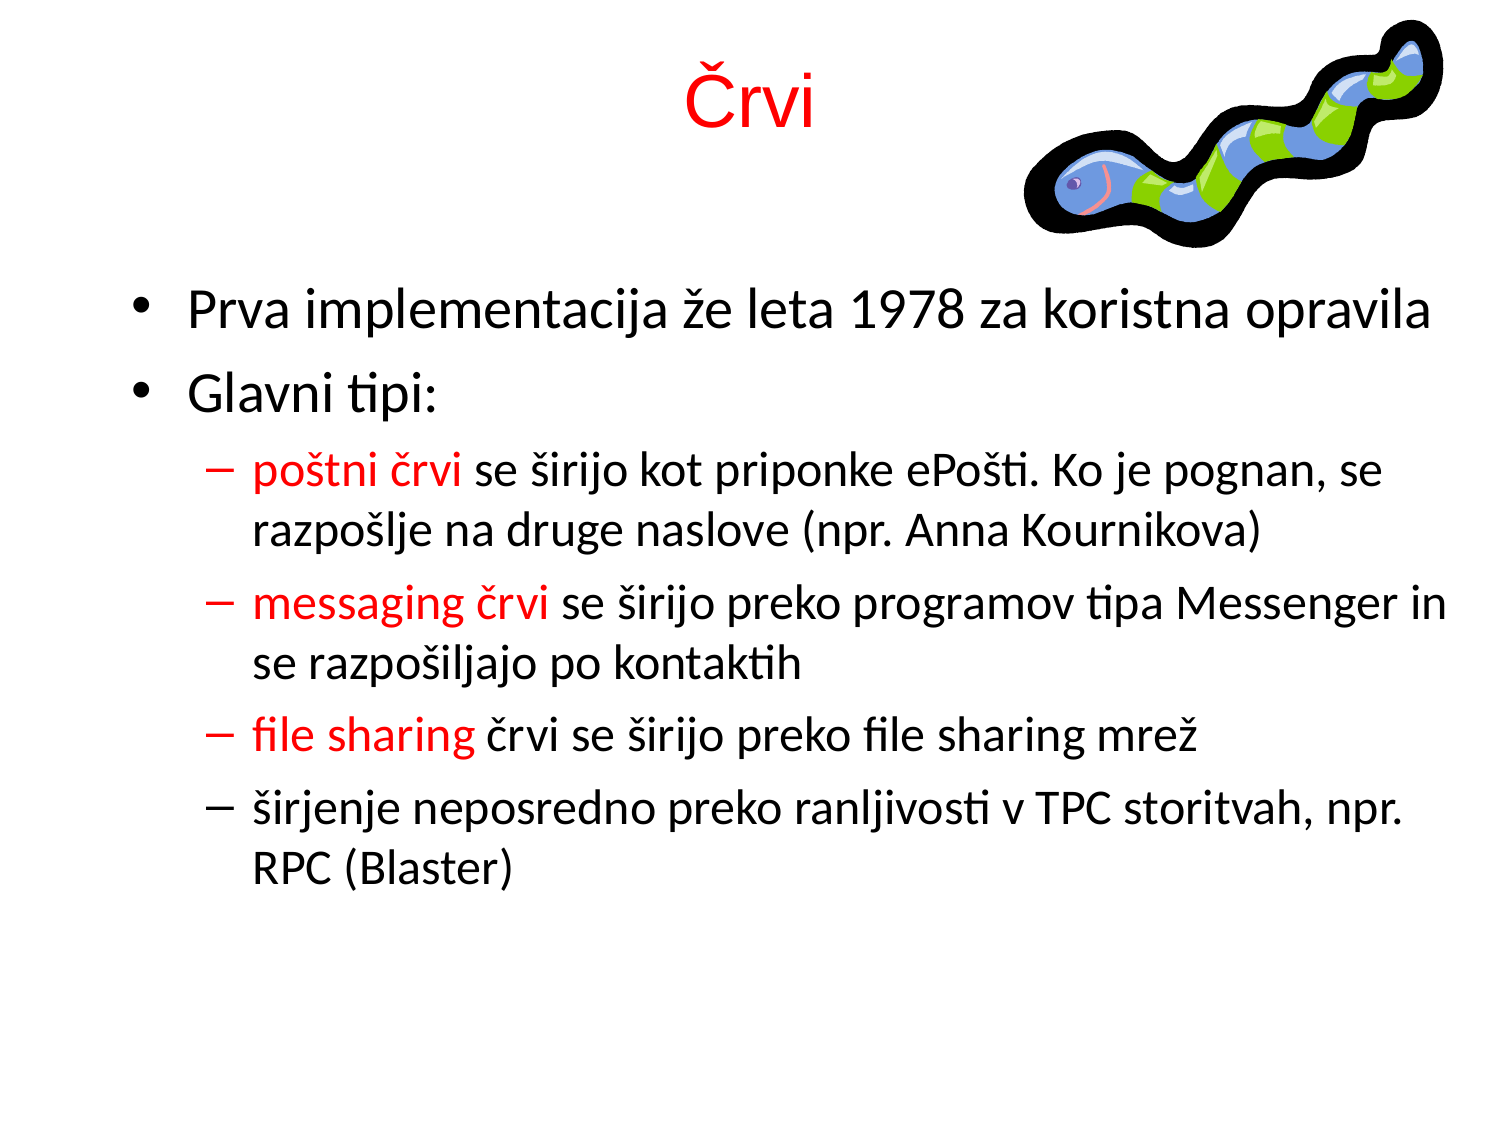

# Črvi
Prva implementacija že leta 1978 za koristna opravila
Glavni tipi:
poštni črvi se širijo kot priponke ePošti. Ko je pognan, se razpošlje na druge naslove (npr. Anna Kournikova)
messaging črvi se širijo preko programov tipa Messenger in se razpošiljajo po kontaktih
file sharing črvi se širijo preko file sharing mrež
širjenje neposredno preko ranljivosti v TPC storitvah, npr. RPC (Blaster)